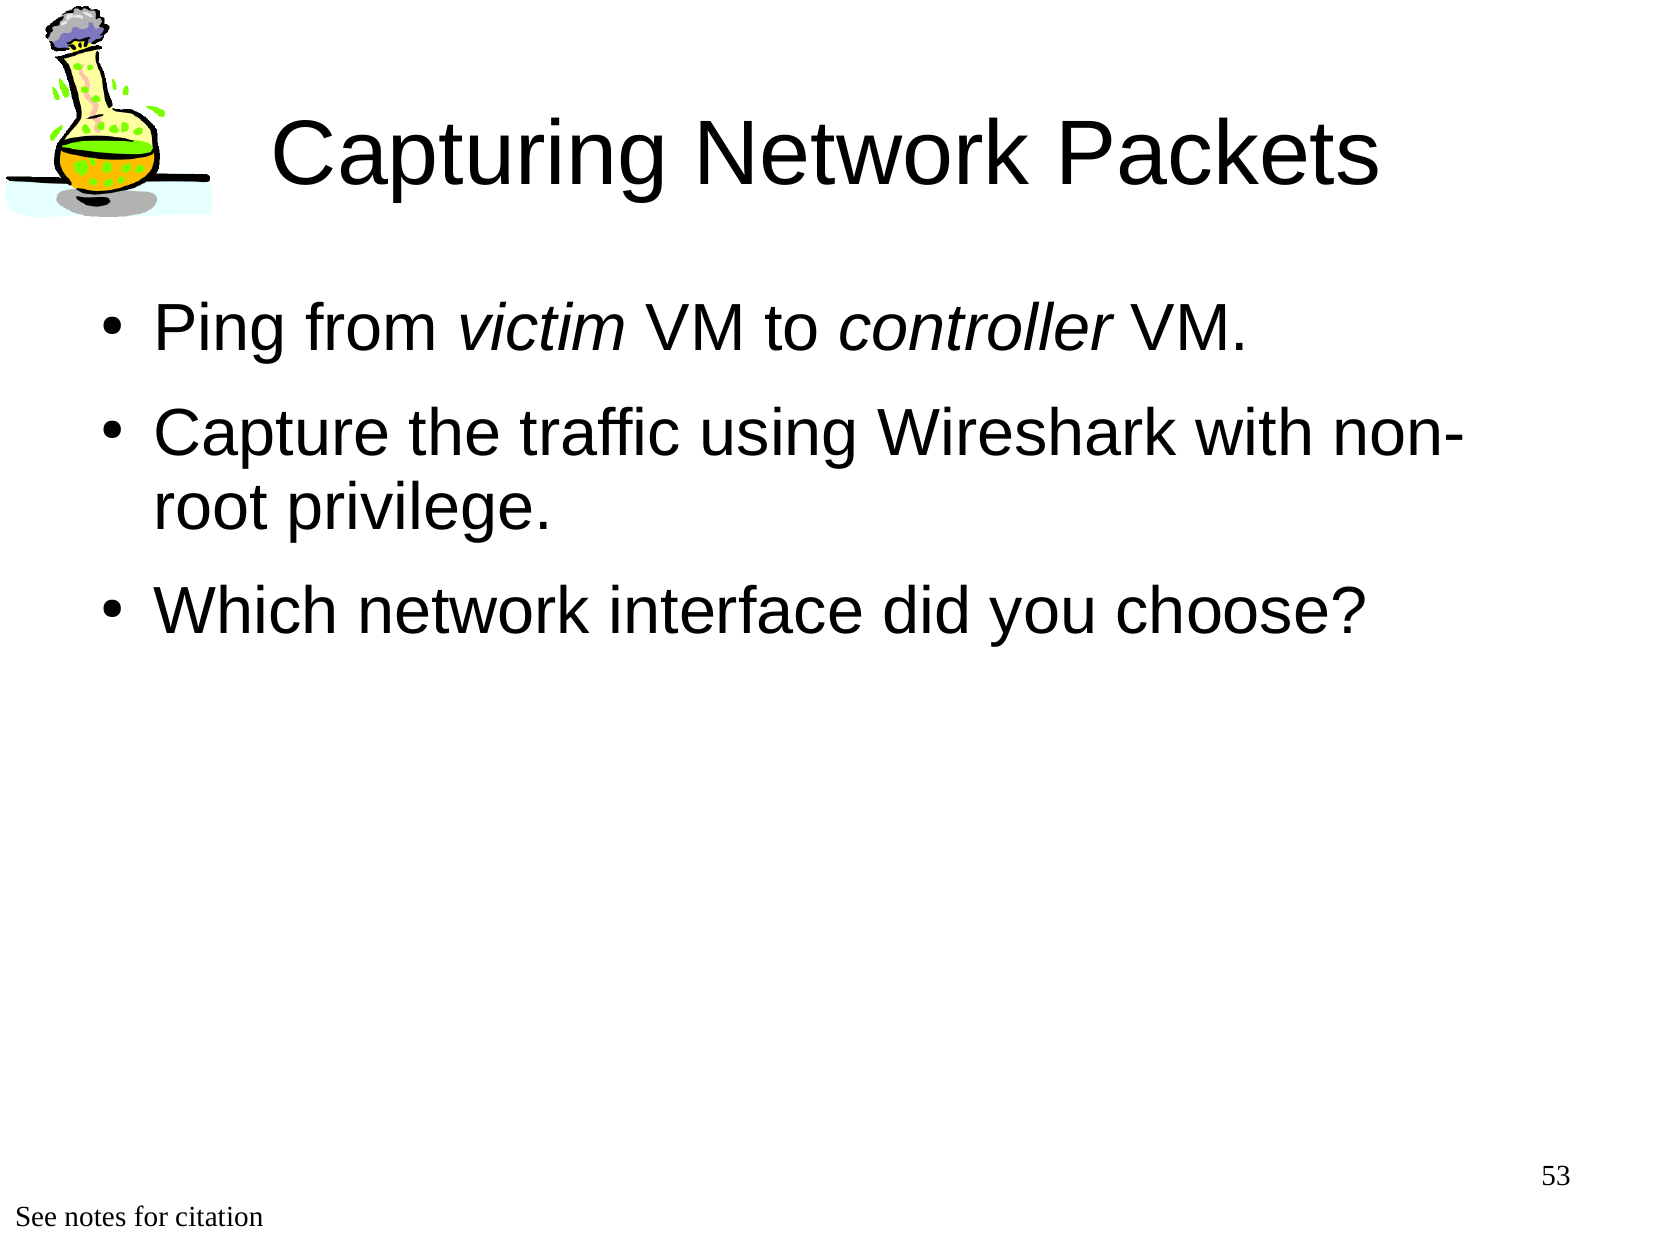

# Capturing Network Packets
Ping from victim VM to controller VM.
Capture the traffic using Wireshark with non-root privilege.
Which network interface did you choose?
53
See notes for citation